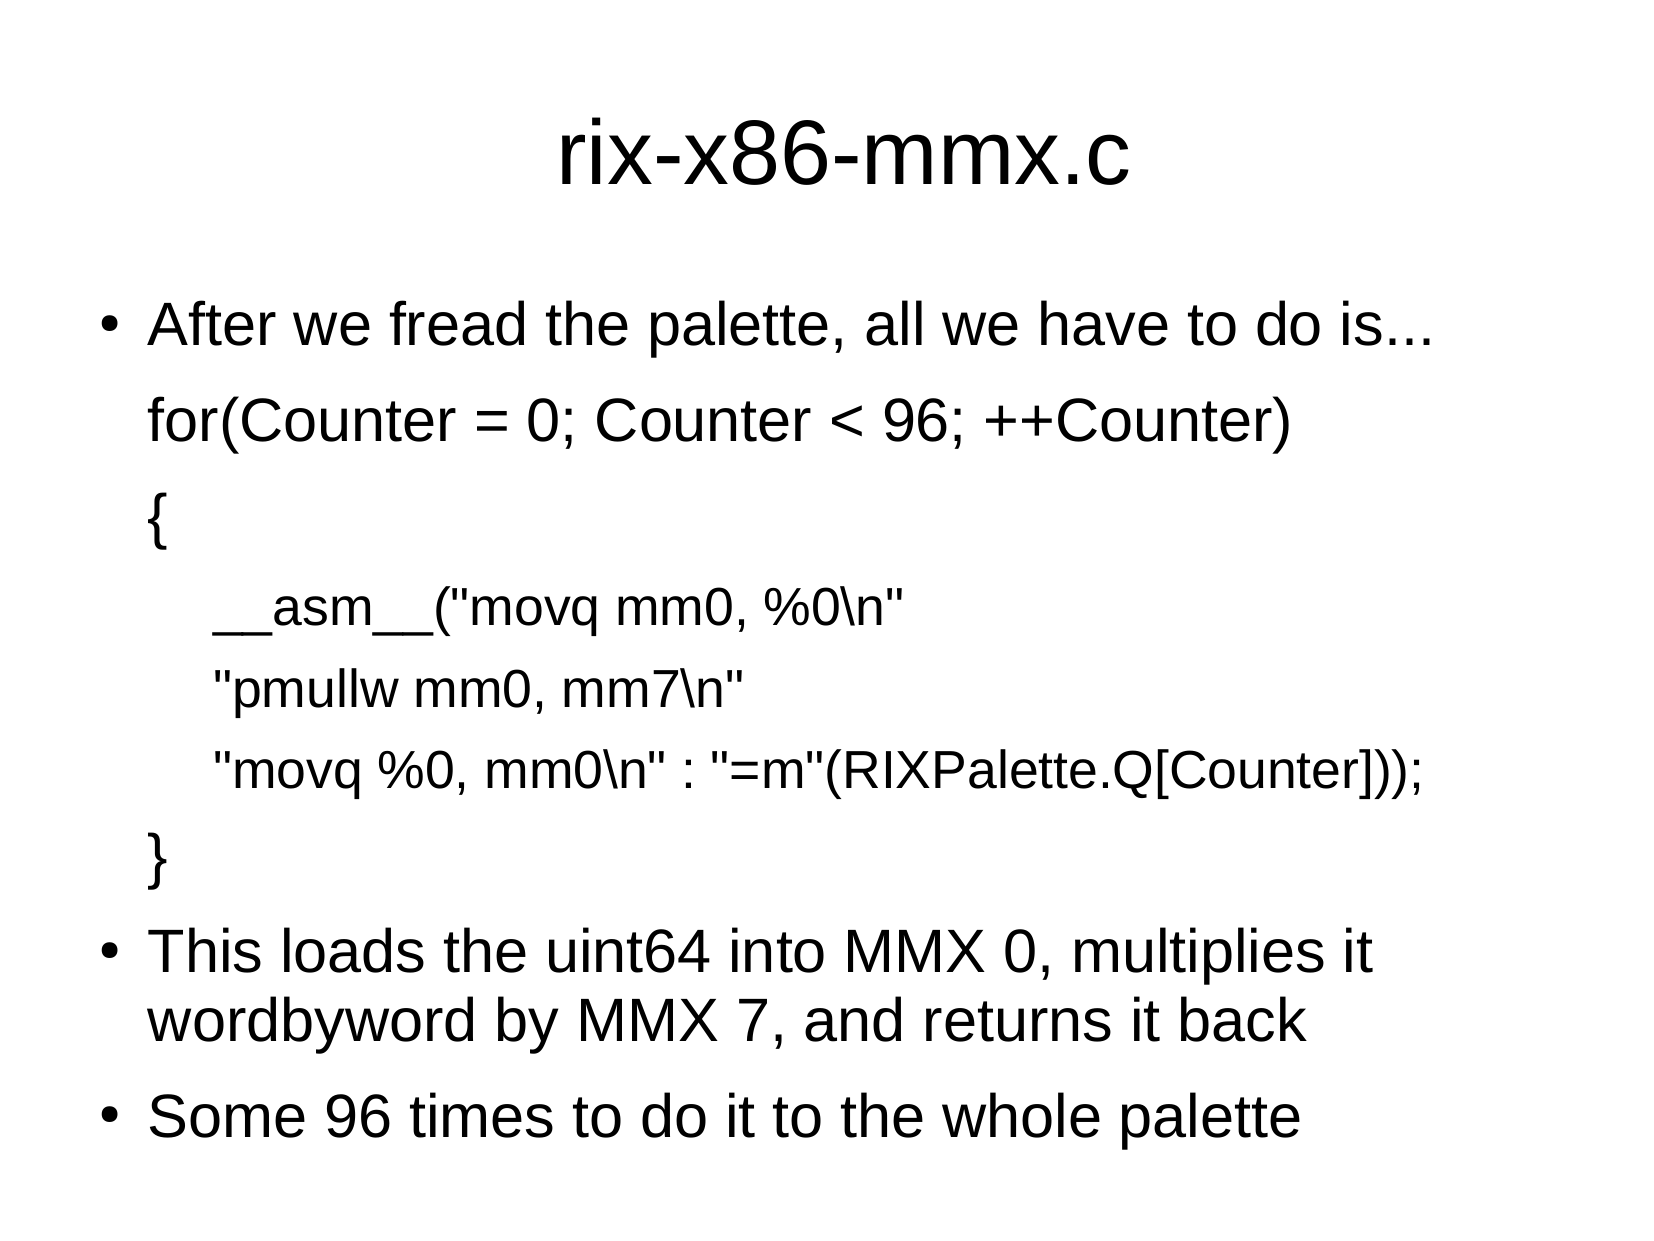

# rix-x86-mmx.c
After we fread the palette, all we have to do is...
for(Counter = 0; Counter < 96; ++Counter)
{
__asm__("movq mm0, %0\n"
"pmullw mm0, mm7\n"
"movq %0, mm0\n" : "=m"(RIXPalette.Q[Counter]));
}
This loads the uint64 into MMX 0, multiplies it wordbyword by MMX 7, and returns it back
Some 96 times to do it to the whole palette